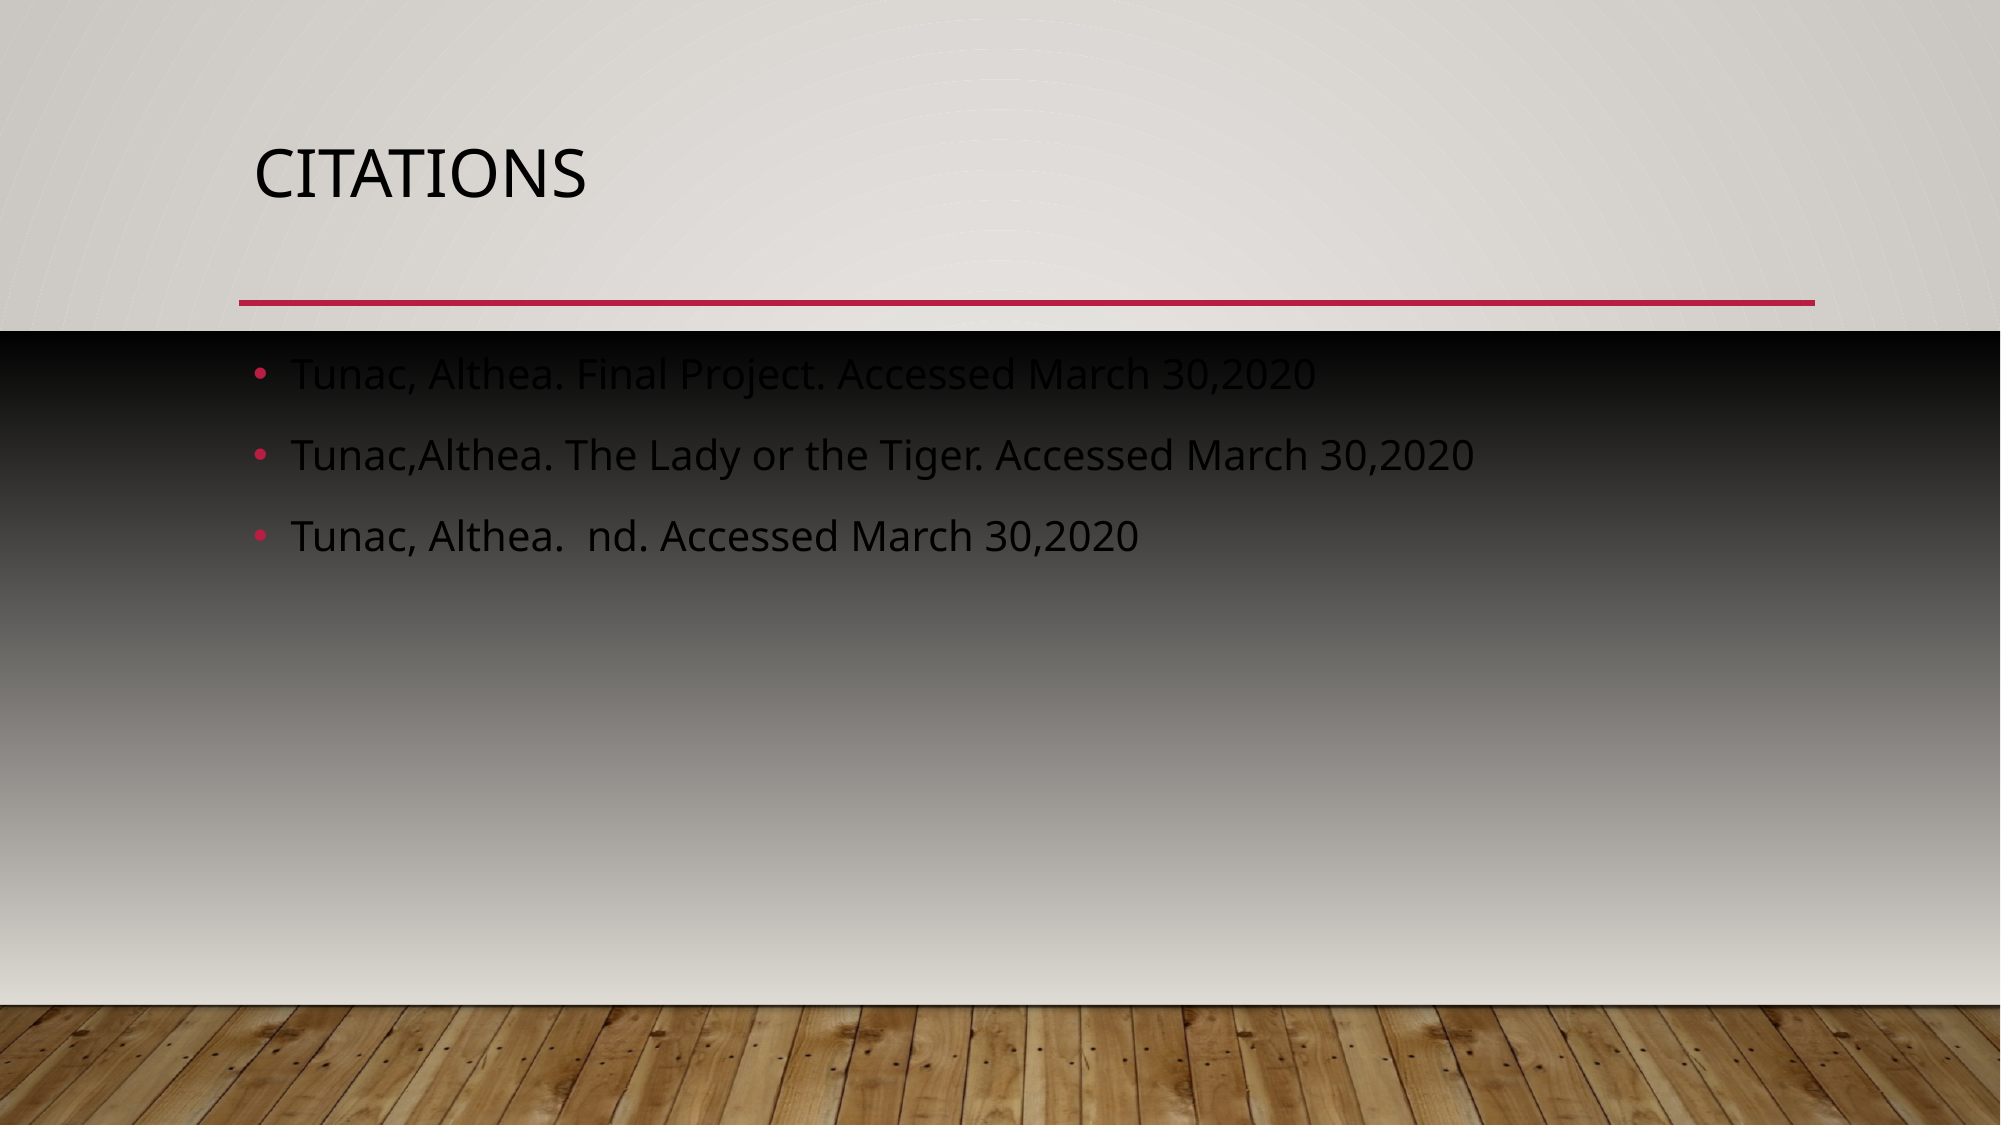

# Citations
Tunac, Althea. Final Project. Accessed March 30,2020
Tunac,Althea. The Lady or the Tiger. Accessed March 30,2020
Tunac, Althea. nd. Accessed March 30,2020